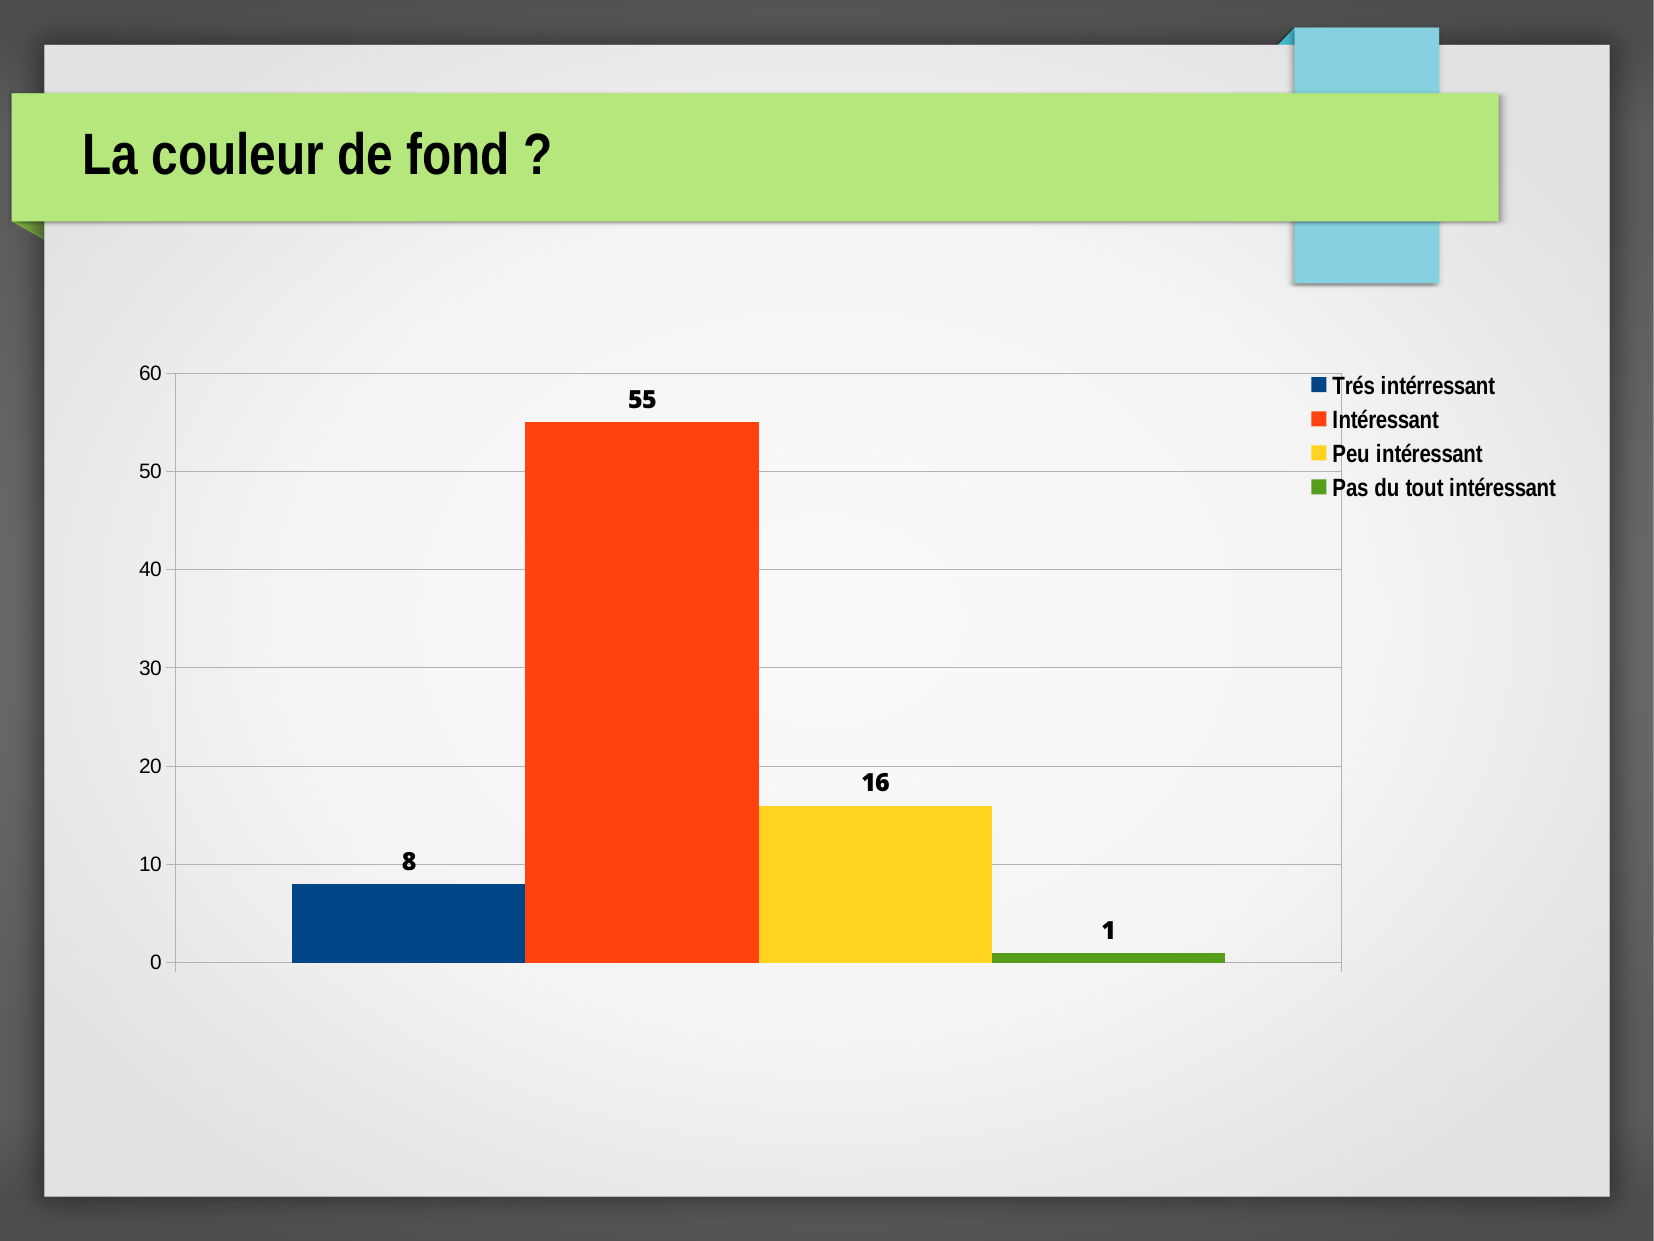

# La couleur de fond ?
### Chart
| Category | Trés intérressant | Intéressant | Peu intéressant | Pas du tout intéressant |
|---|---|---|---|---|
| None | 8.0 | 55.0 | 16.0 | 1.0 |